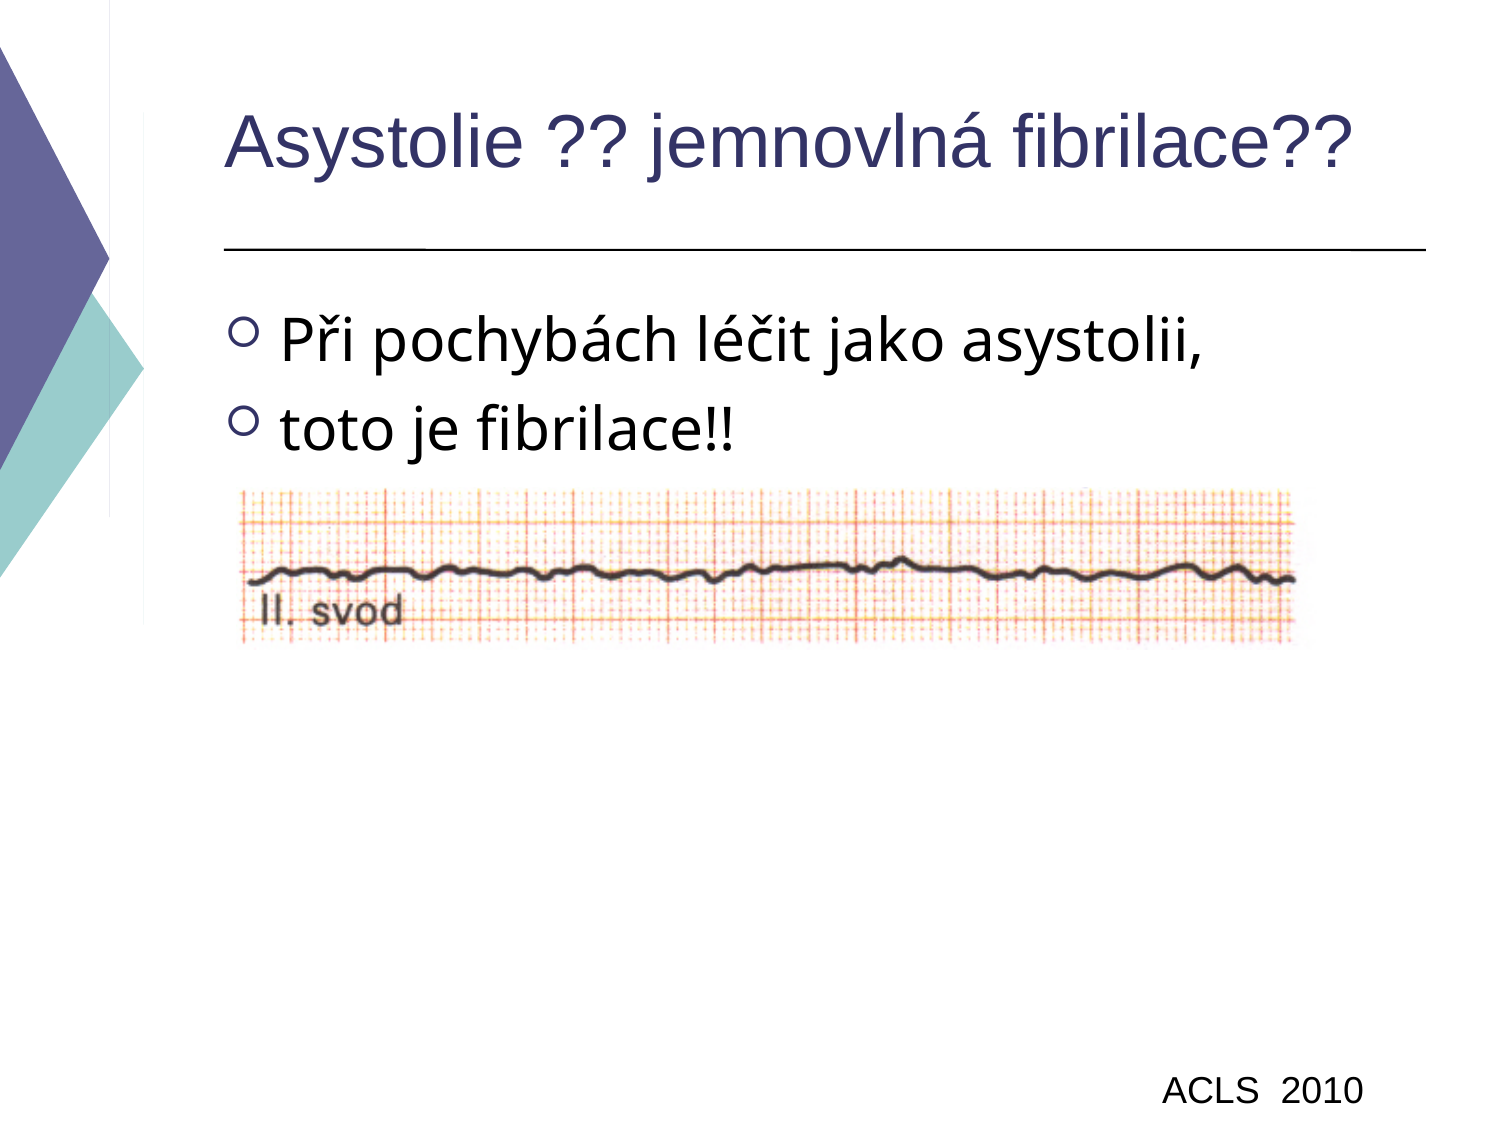

# Asystolie ?? jemnovlná fibrilace??
Při pochybách léčit jako asystolii,
toto je fibrilace!!
ACLS 2010